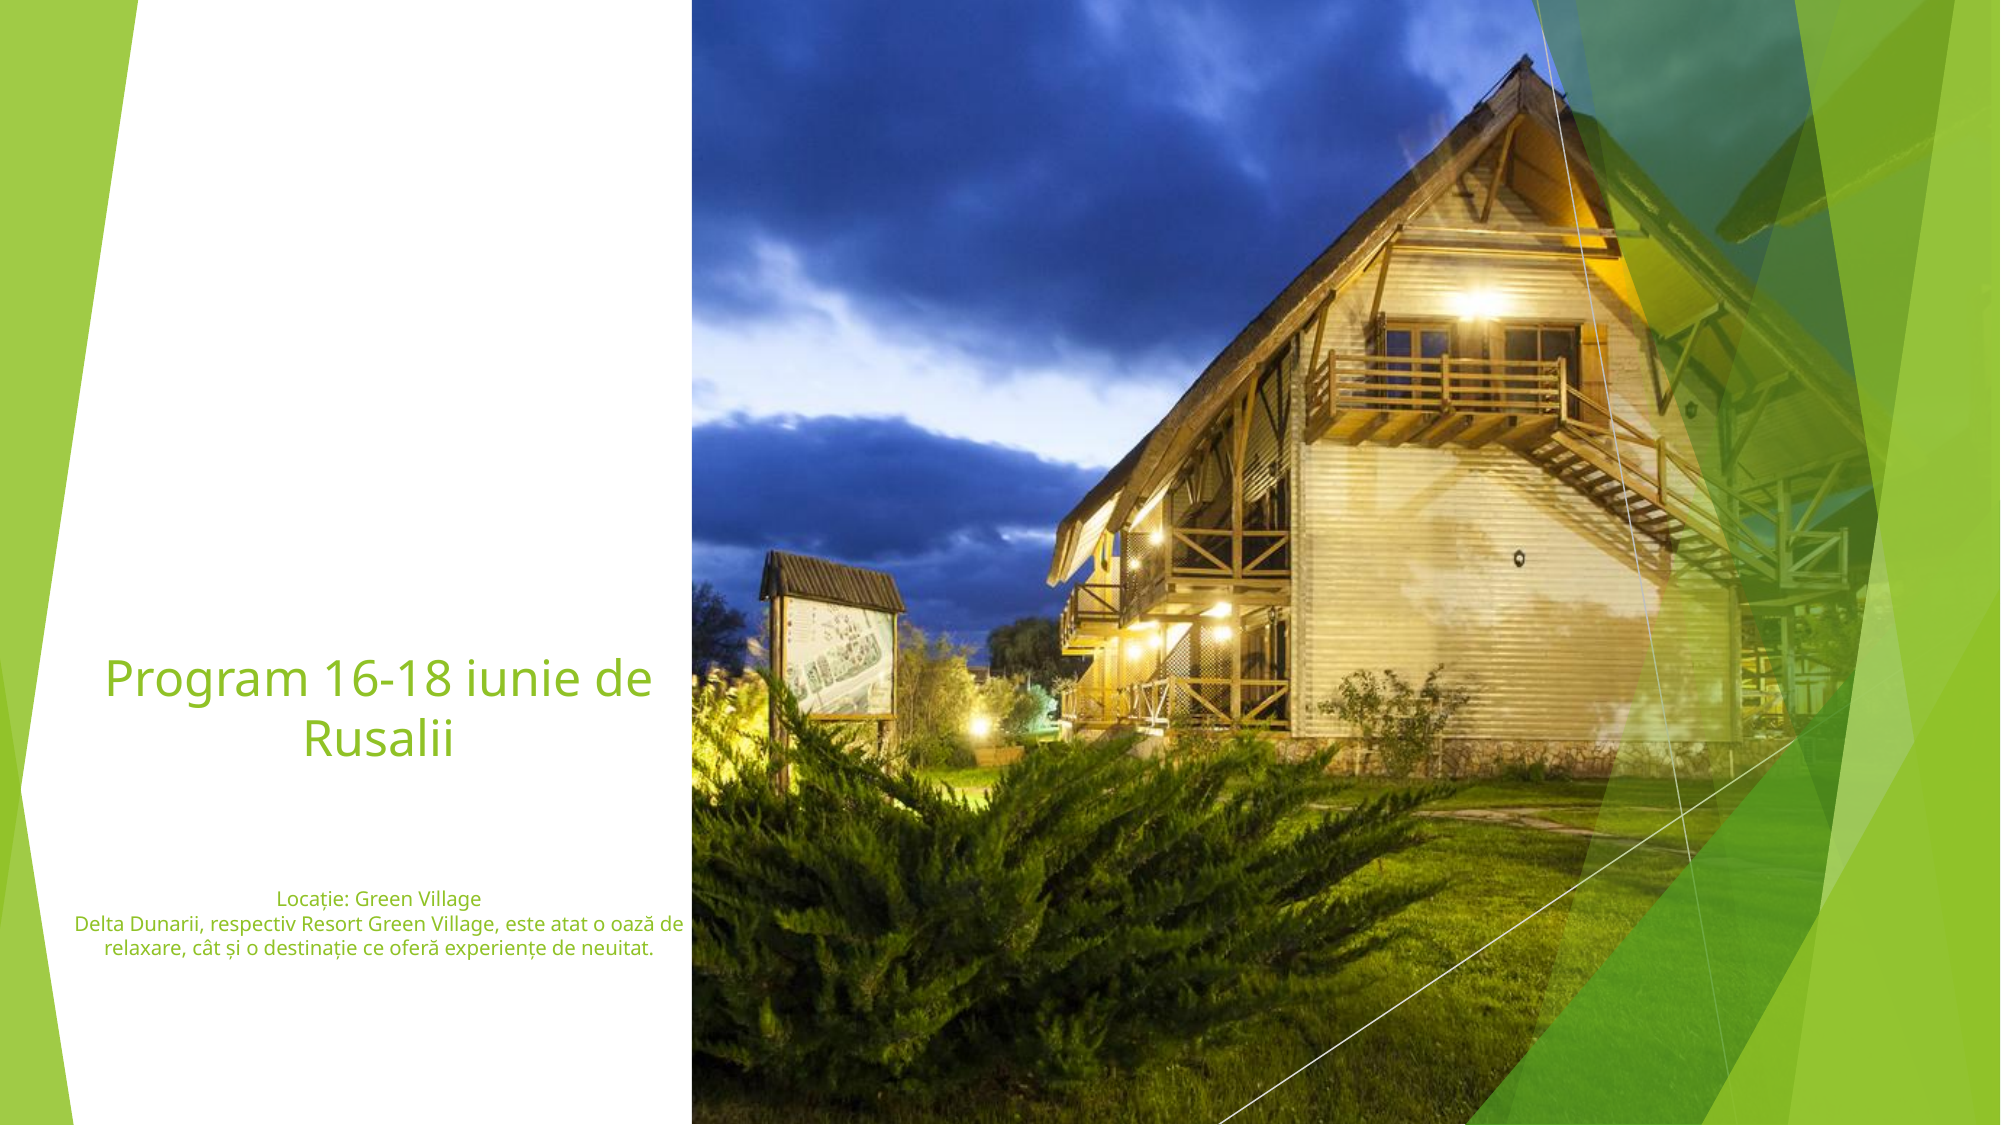

# Program 16-18 iunie de Rusalii Locație: Green Village Delta Dunarii, respectiv Resort Green Village, este atat o oază de relaxare, cât și o destinație ce oferă experiențe de neuitat.